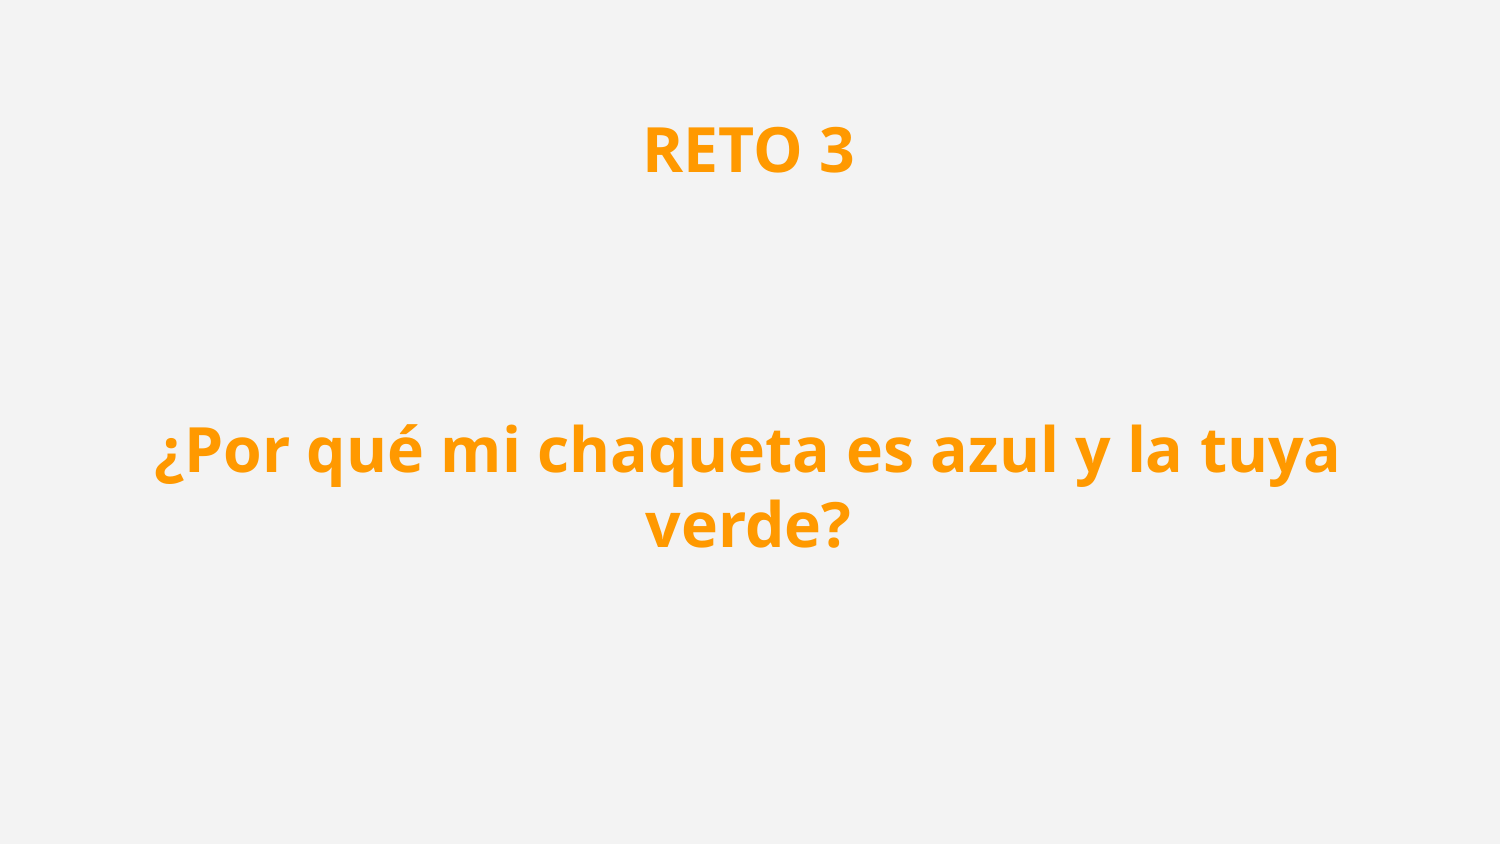

RETO 3
¿Por qué mi chaqueta es azul y la tuya verde?